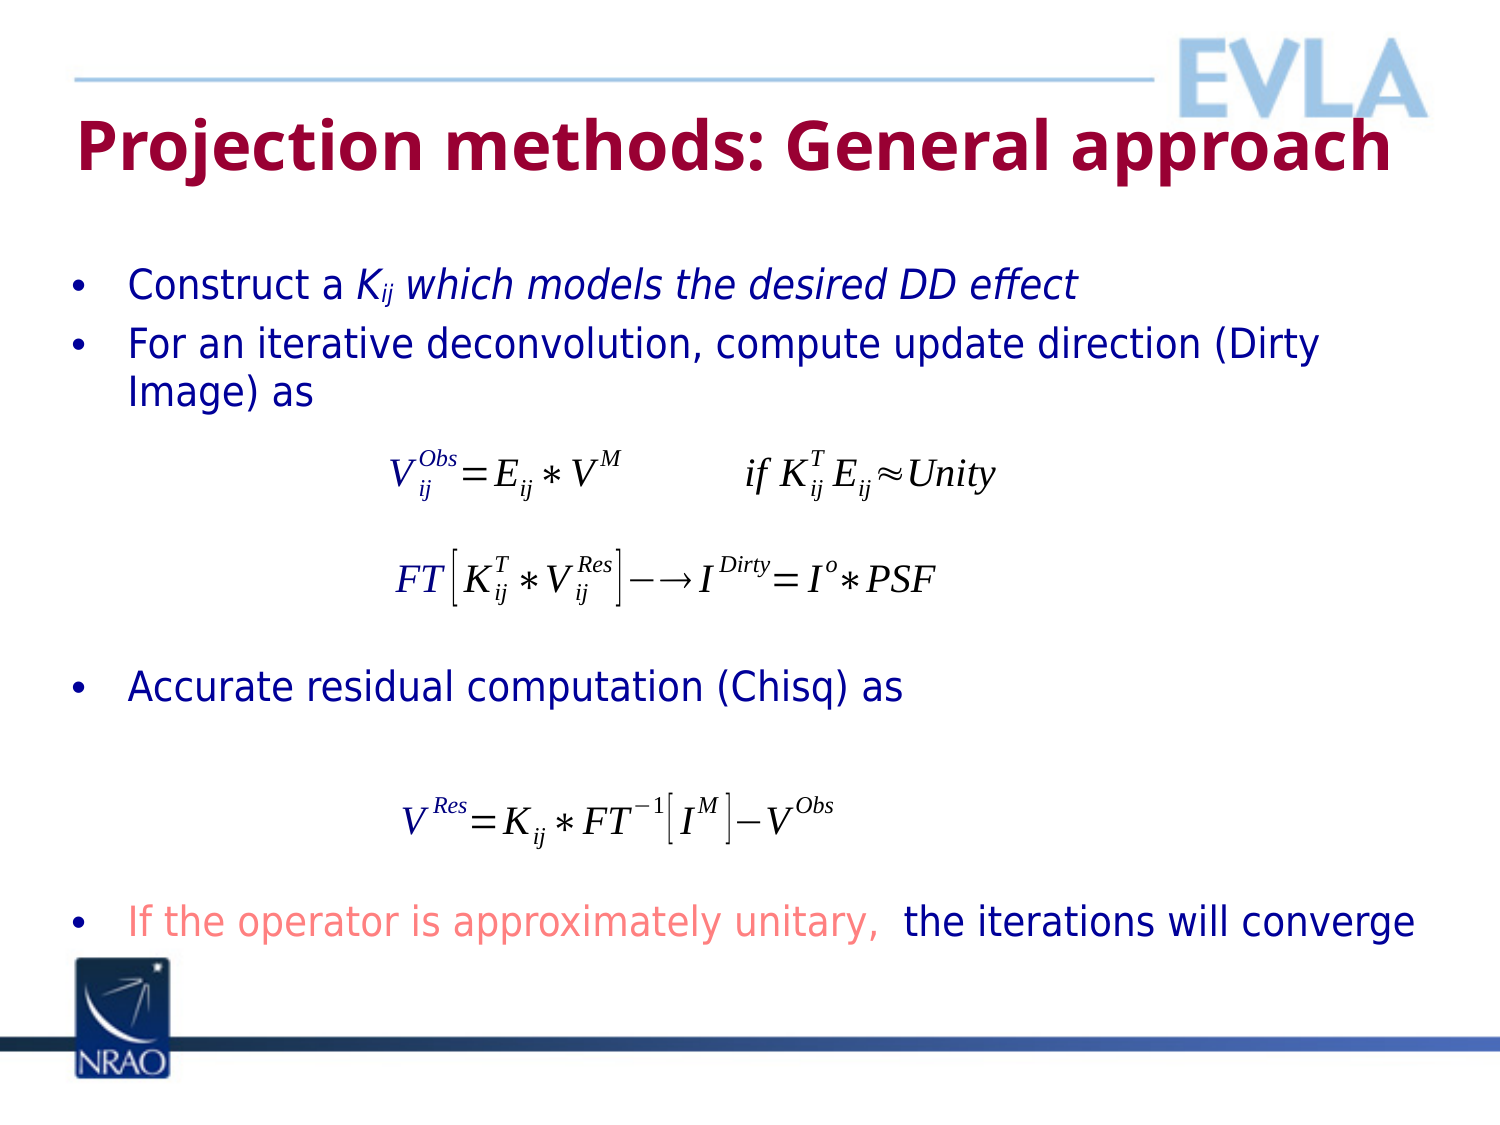

# Projection methods: General approach
Construct a Kij which models the desired DD effect
For an iterative deconvolution, compute update direction (Dirty Image) as
Accurate residual computation (Chisq) as
If the operator is approximately unitary, the iterations will converge